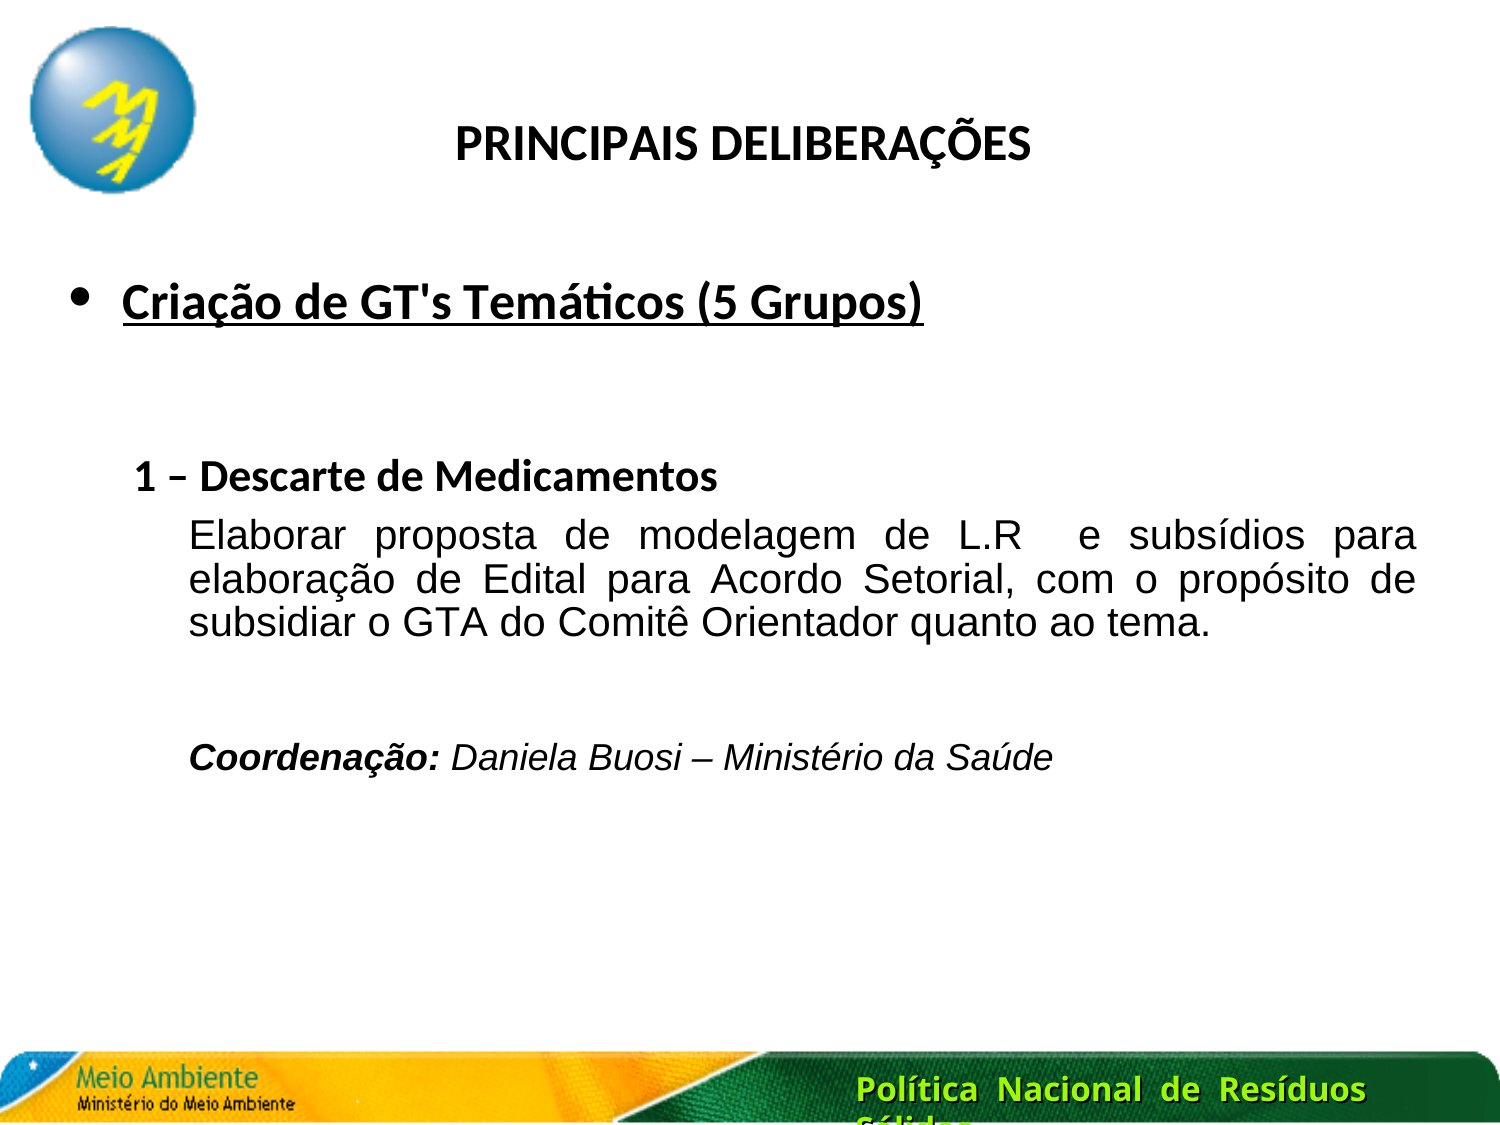

# PRINCIPAIS DELIBERAÇÕES
Criação de GT's Temáticos (5 Grupos)
 1 – Descarte de Medicamentos
Elaborar proposta de modelagem de L.R e subsídios para elaboração de Edital para Acordo Setorial, com o propósito de subsidiar o GTA do Comitê Orientador quanto ao tema.
Coordenação: Daniela Buosi – Ministério da Saúde